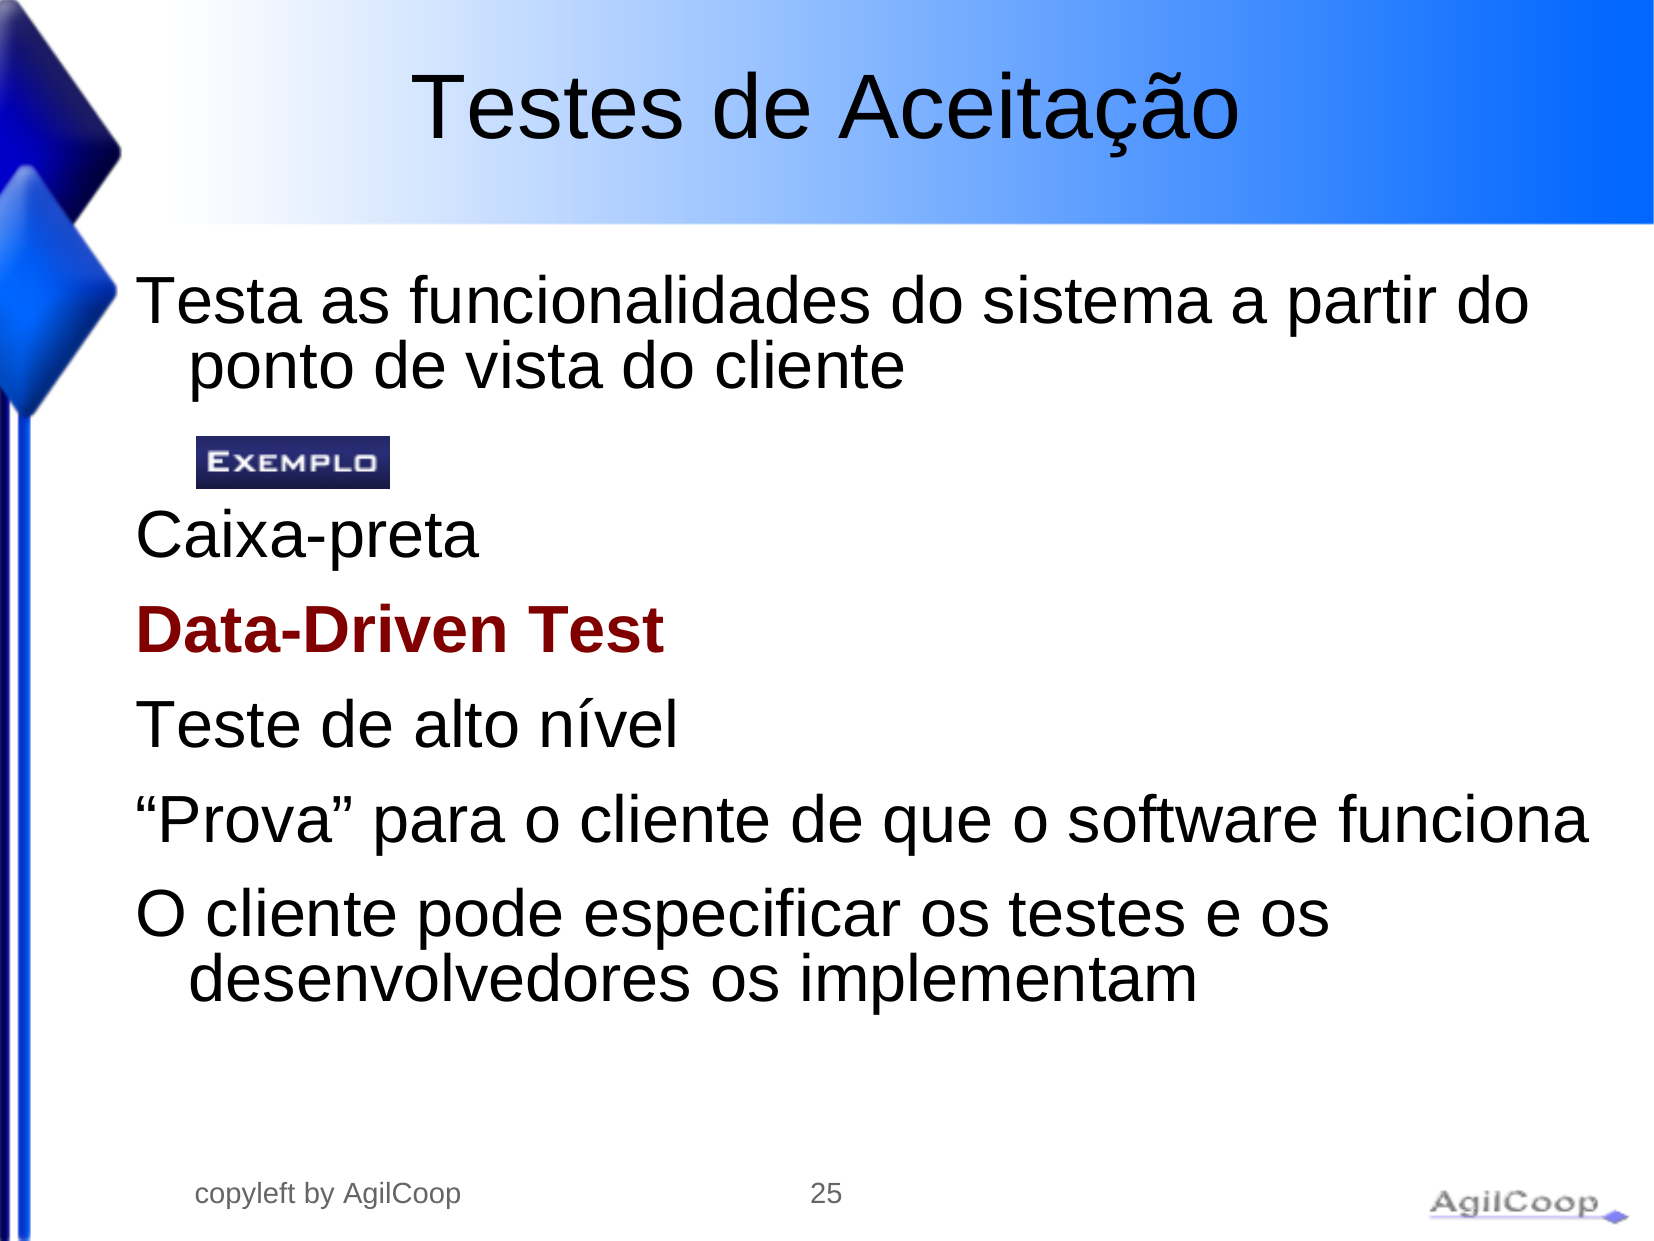

# Testes de Aceitação
Testa as funcionalidades do sistema a partir do ponto de vista do cliente
Caixa-preta
Data-Driven Test
Teste de alto nível
“Prova” para o cliente de que o software funciona
O cliente pode especificar os testes e os desenvolvedores os implementam
copyleft by AgilCoop
25